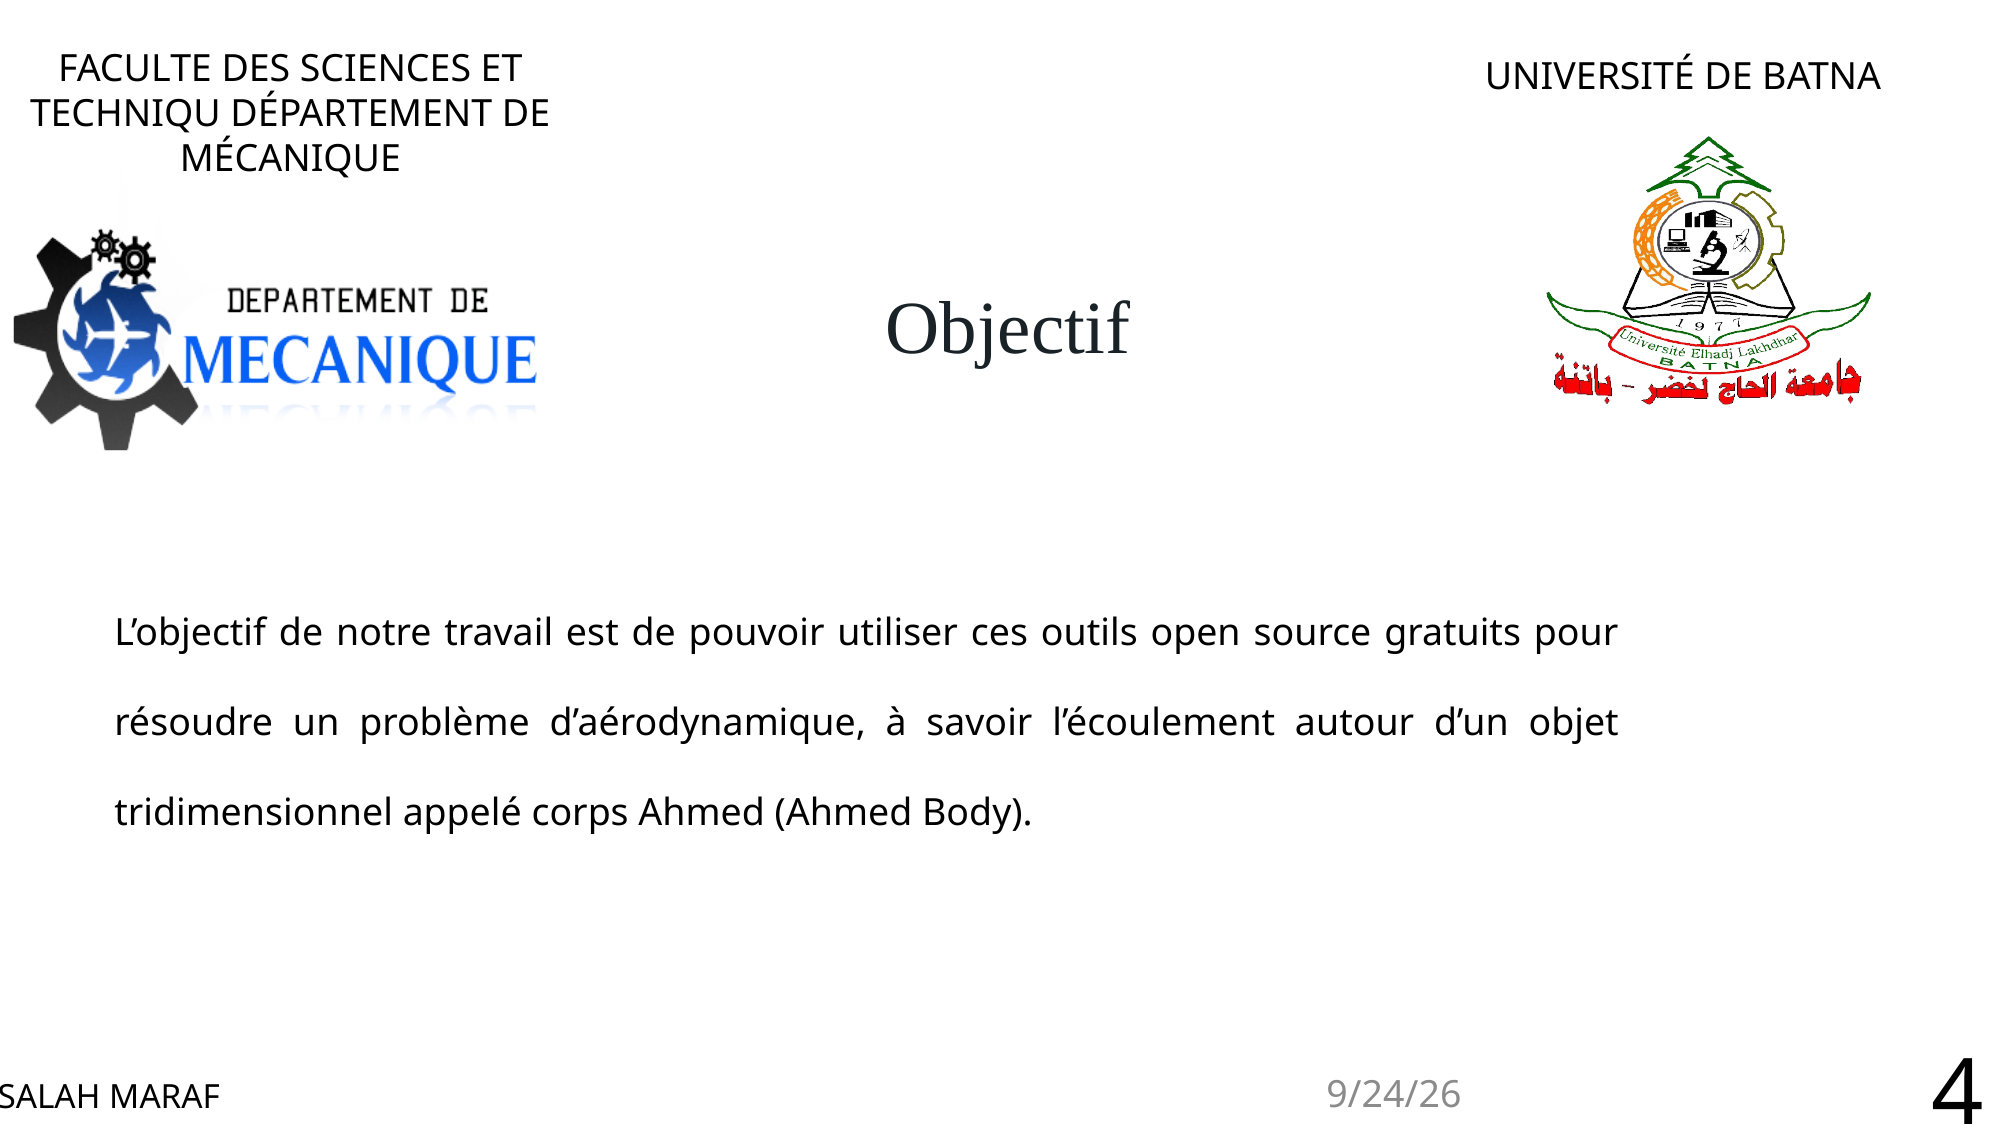

Faculte des Sciences et Techniqu Département de MÉCANIQUE
Université de Batna
Objectif
L’objectif de notre travail est de pouvoir utiliser ces outils open source gratuits pour résoudre un problème d’aérodynamique, à savoir l’écoulement autour d’un objet tridimensionnel appelé corps Ahmed (Ahmed Body).
SALAH MARAF